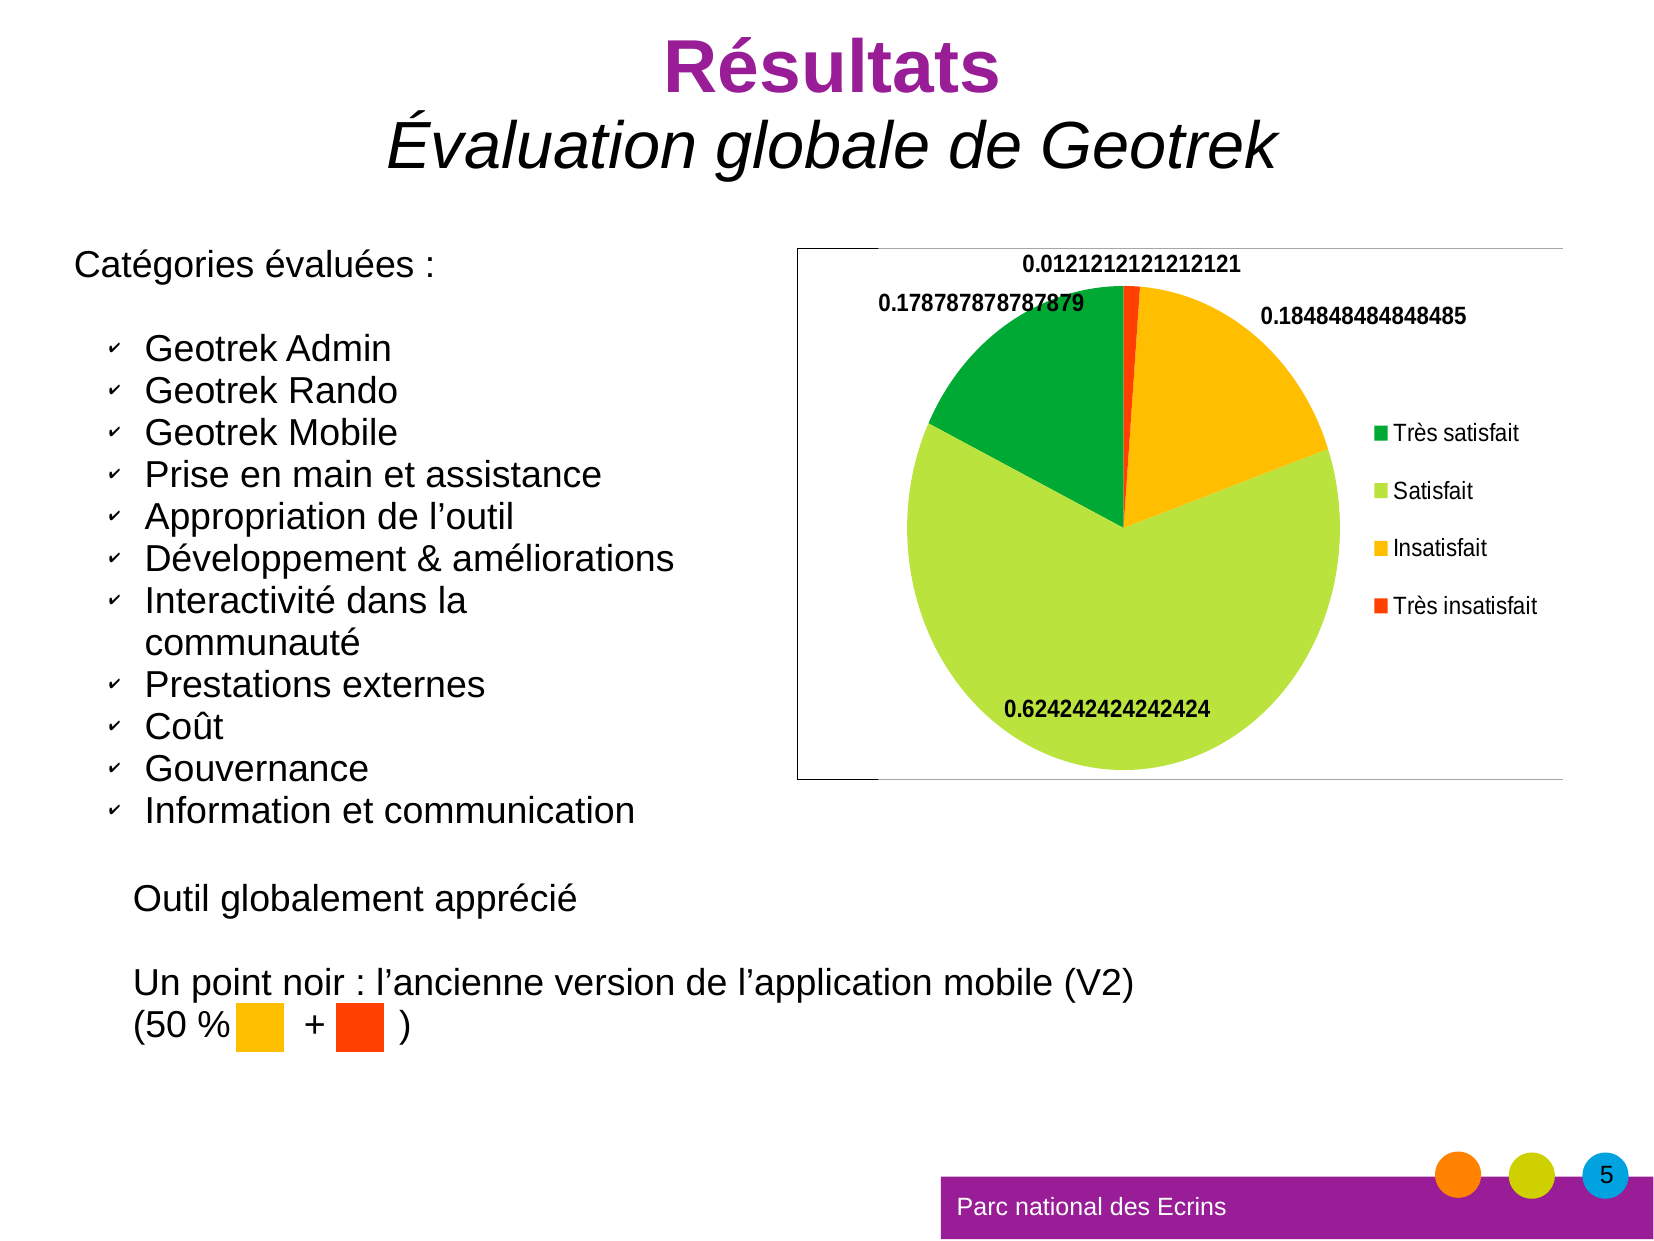

# Résultats Évaluation globale de Geotrek
Catégories évaluées :
Geotrek Admin
Geotrek Rando
Geotrek Mobile
Prise en main et assistance
Appropriation de l’outil
Développement & améliorations
Interactivité dans la communauté
Prestations externes
Coût
Gouvernance
Information et communication
### Chart
| Category | Colonne G |
|---|---|
| Très satisfait | 0.178787878787879 |
| Satisfait | 0.624242424242424 |
| Insatisfait | 0.184848484848485 |
| Très insatisfait | 0.0121212121212121 |Outil globalement apprécié
Un point noir : l’ancienne version de l’application mobile (V2)
(50 % + )